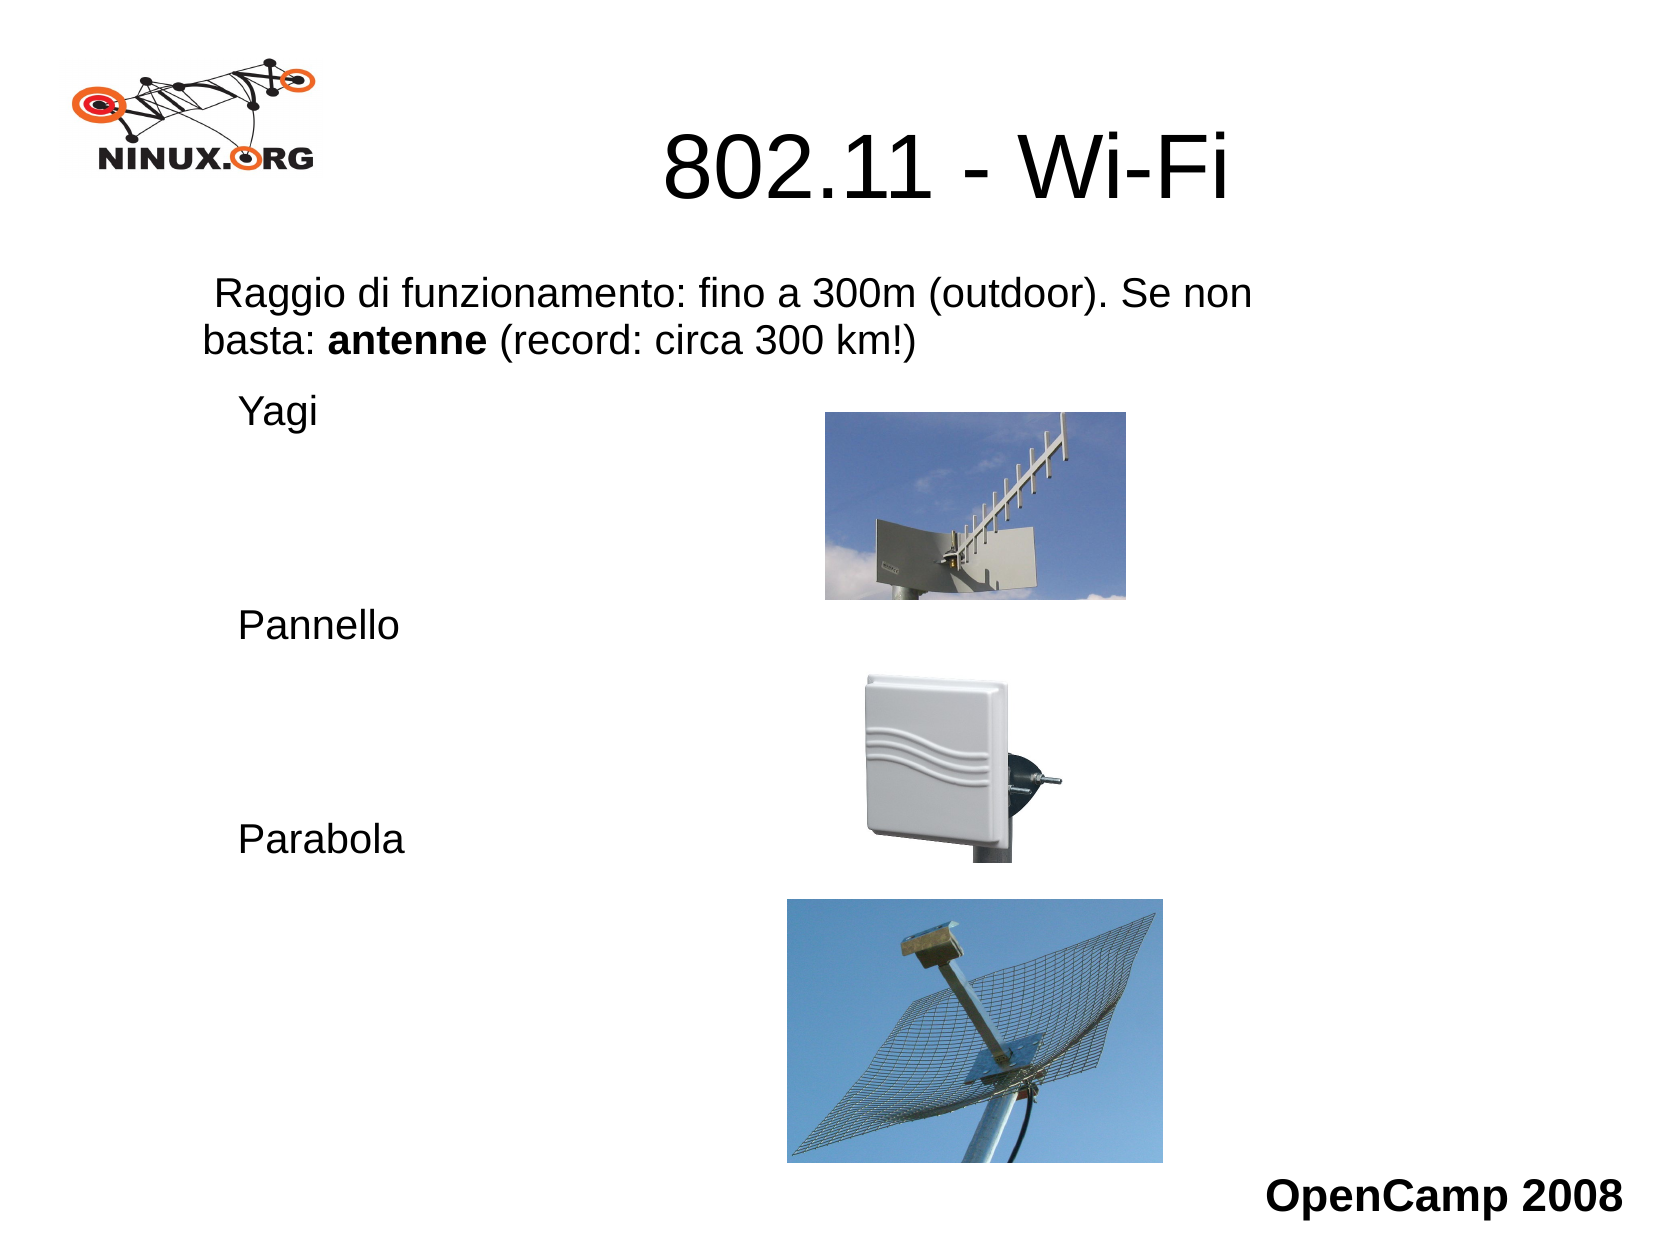

# 802.11 - Wi-Fi
 Raggio di funzionamento: fino a 300m (outdoor). Se non basta: antenne (record: circa 300 km!)
Yagi
Pannello
Parabola
 OpenCamp 2008